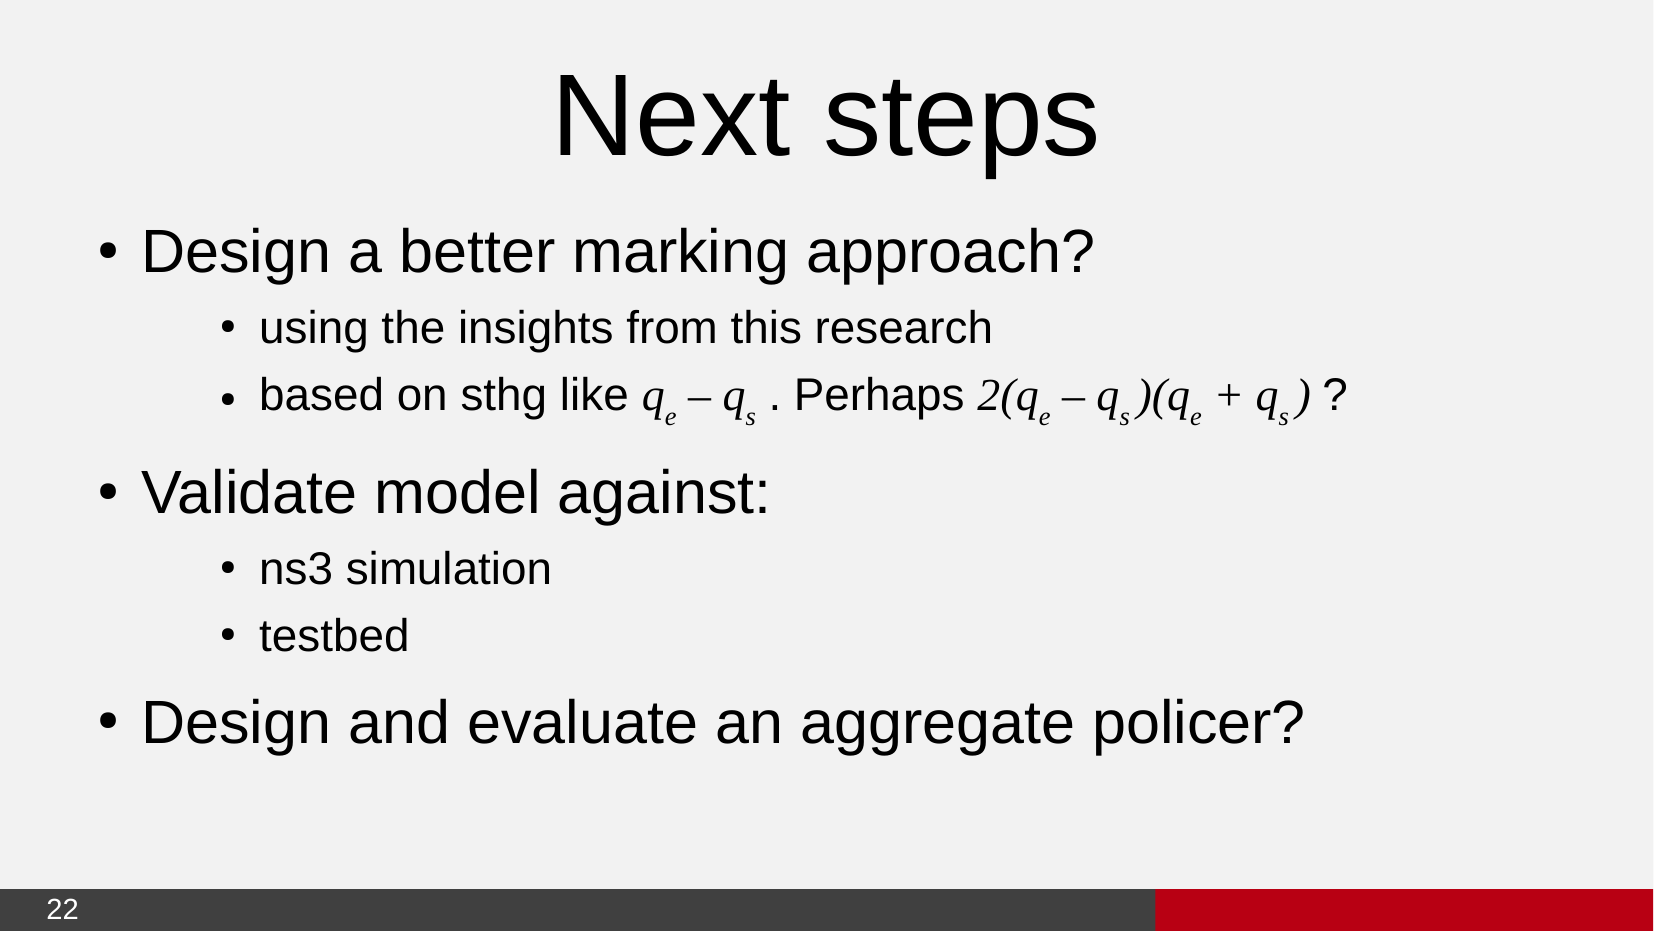

# Next steps
Design a better marking approach?
using the insights from this research
based on sthg like qe – qs . Perhaps 2(qe – qs )(qe + qs ) ?
Validate model against:
ns3 simulation
testbed
Design and evaluate an aggregate policer?
22